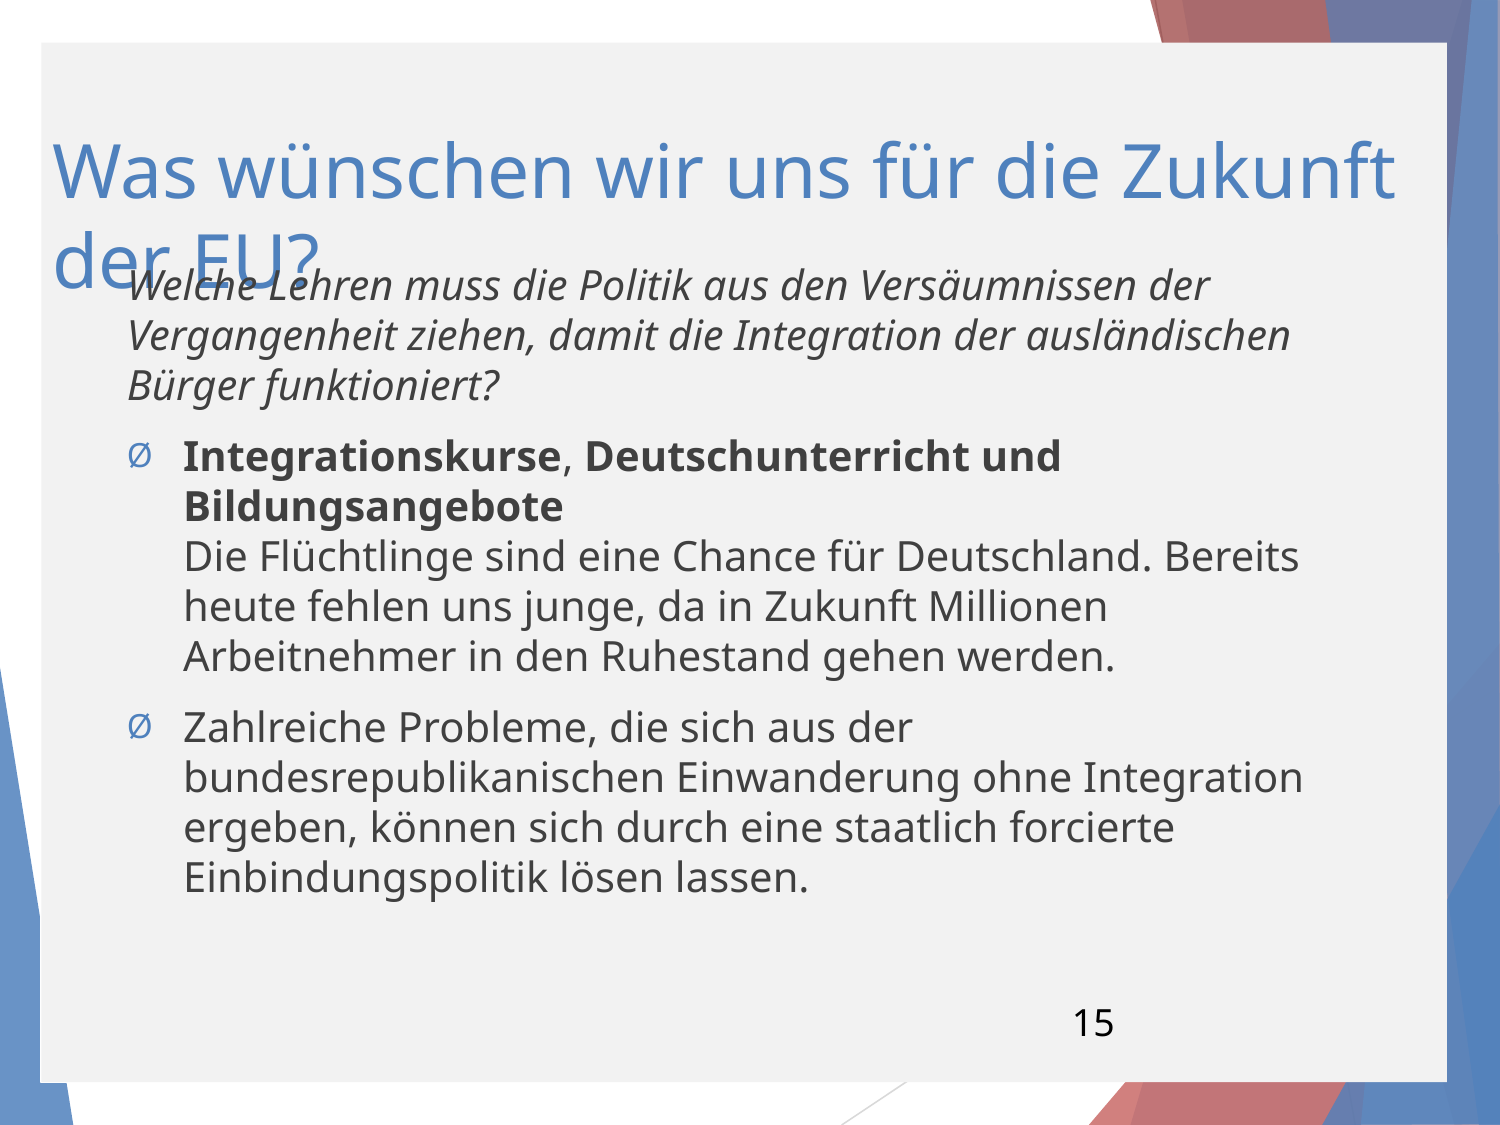

# Was wünschen wir uns für die Zukunft der EU?
Welche Lehren muss die Politik aus den Versäumnissen der Vergangenheit ziehen, damit die Integration der ausländischen Bürger funktioniert?
Integrationskurse, Deutschunterricht und Bildungsangebote
Die Flüchtlinge sind eine Chance für Deutschland. Bereits heute fehlen uns junge, da in Zukunft Millionen Arbeitnehmer in den Ruhestand gehen werden.
Zahlreiche Probleme, die sich aus der bundesrepublikanischen Einwanderung ohne Integration ergeben, können sich durch eine staatlich forcierte Einbindungspolitik lösen lassen.